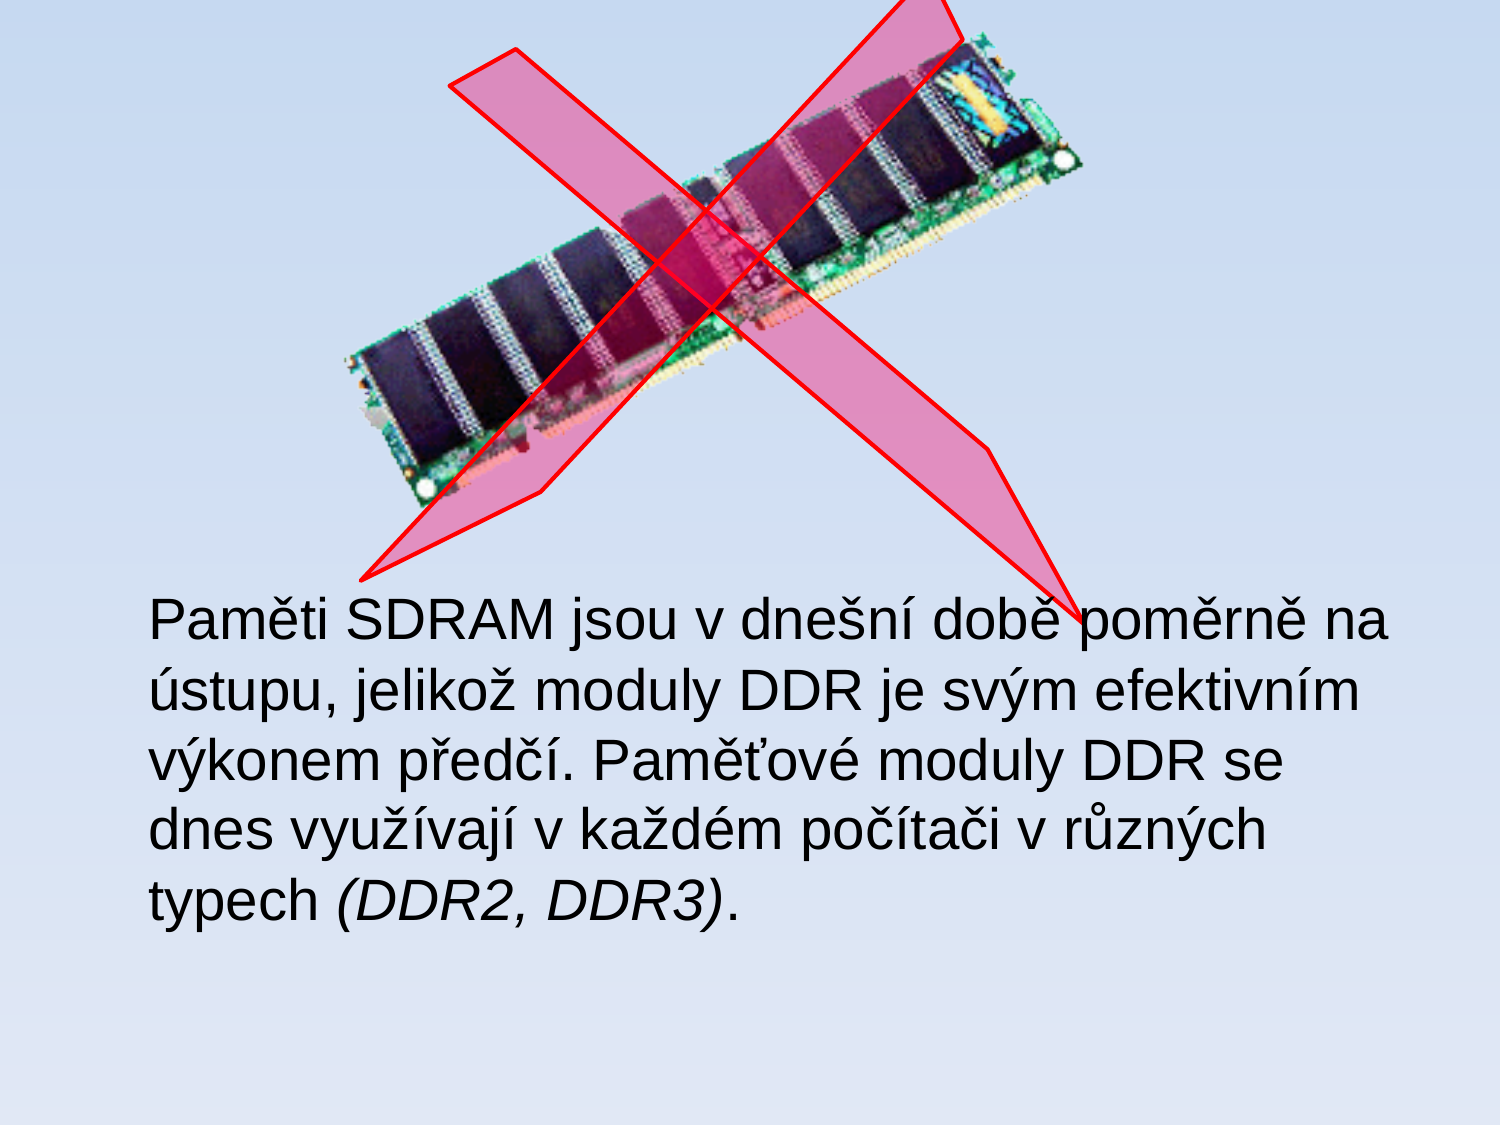

# Paměti SDRAM jsou v dnešní době poměrně na ústupu, jelikož moduly DDR je svým efektivním výkonem předčí. Paměťové moduly DDR se dnes využívají v každém počítači v různých typech (DDR2, DDR3).